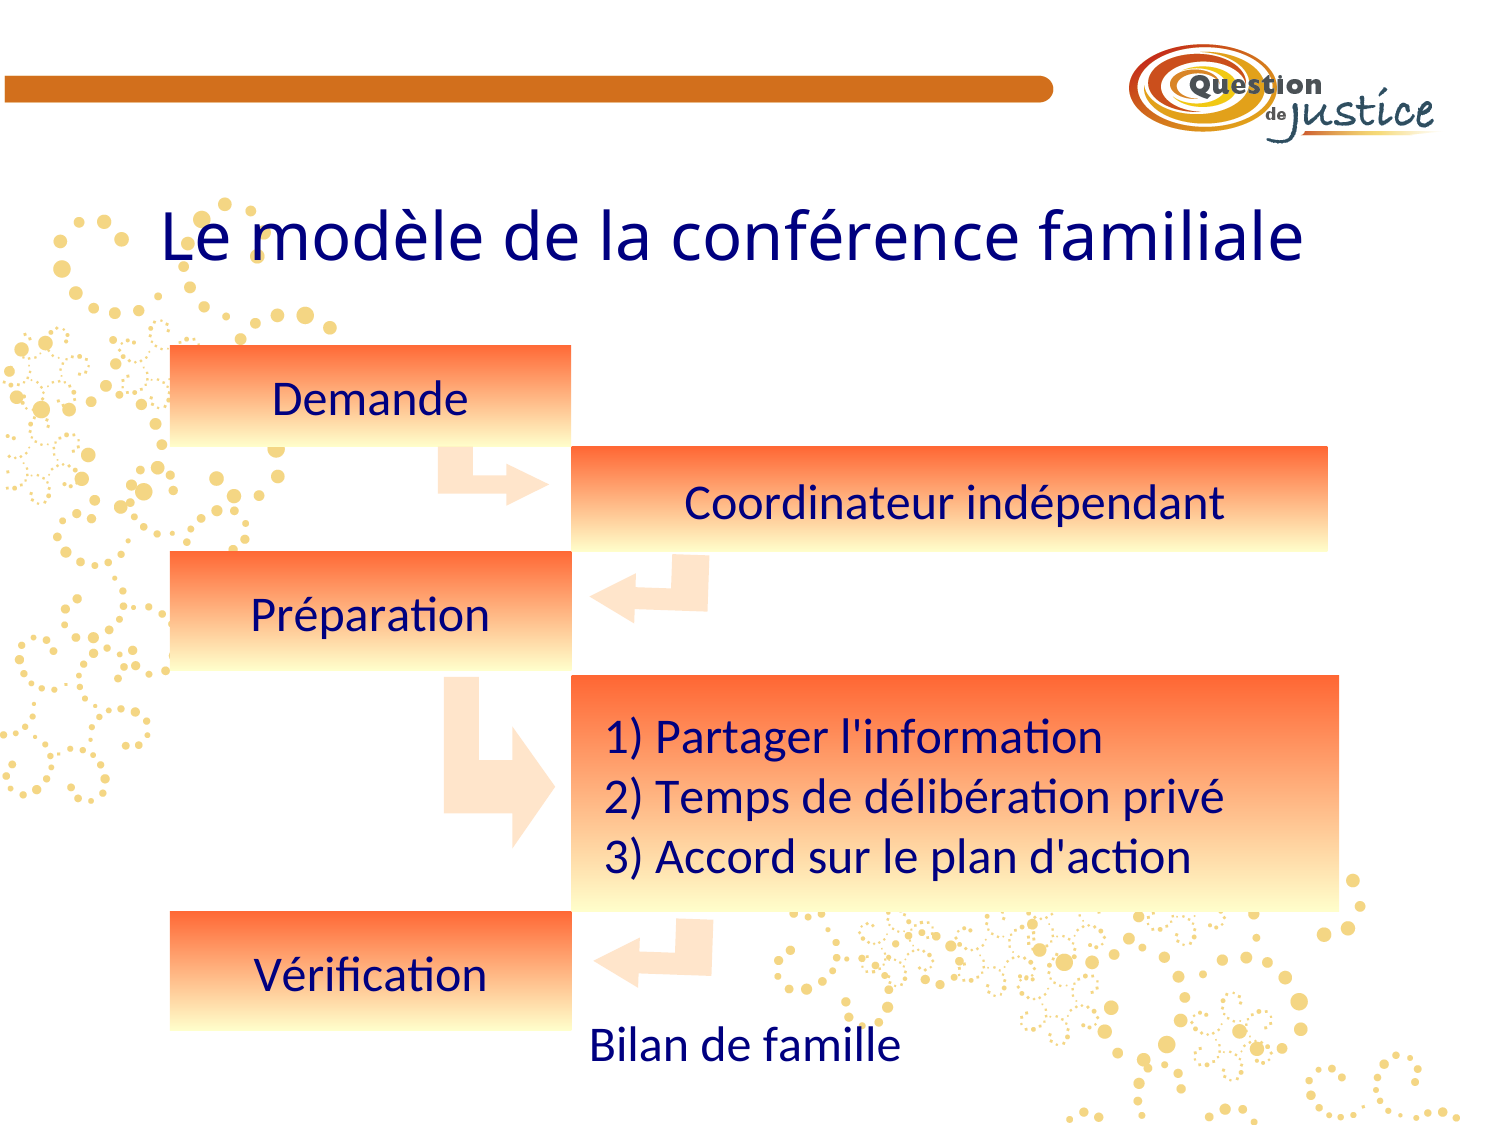

Le modèle de la conférence familiale
Demande
 Coordinateur indépendant
Préparation
 Partager l'information
 Temps de délibération privé
 Accord sur le plan d'action
Vérification
Bilan de famille